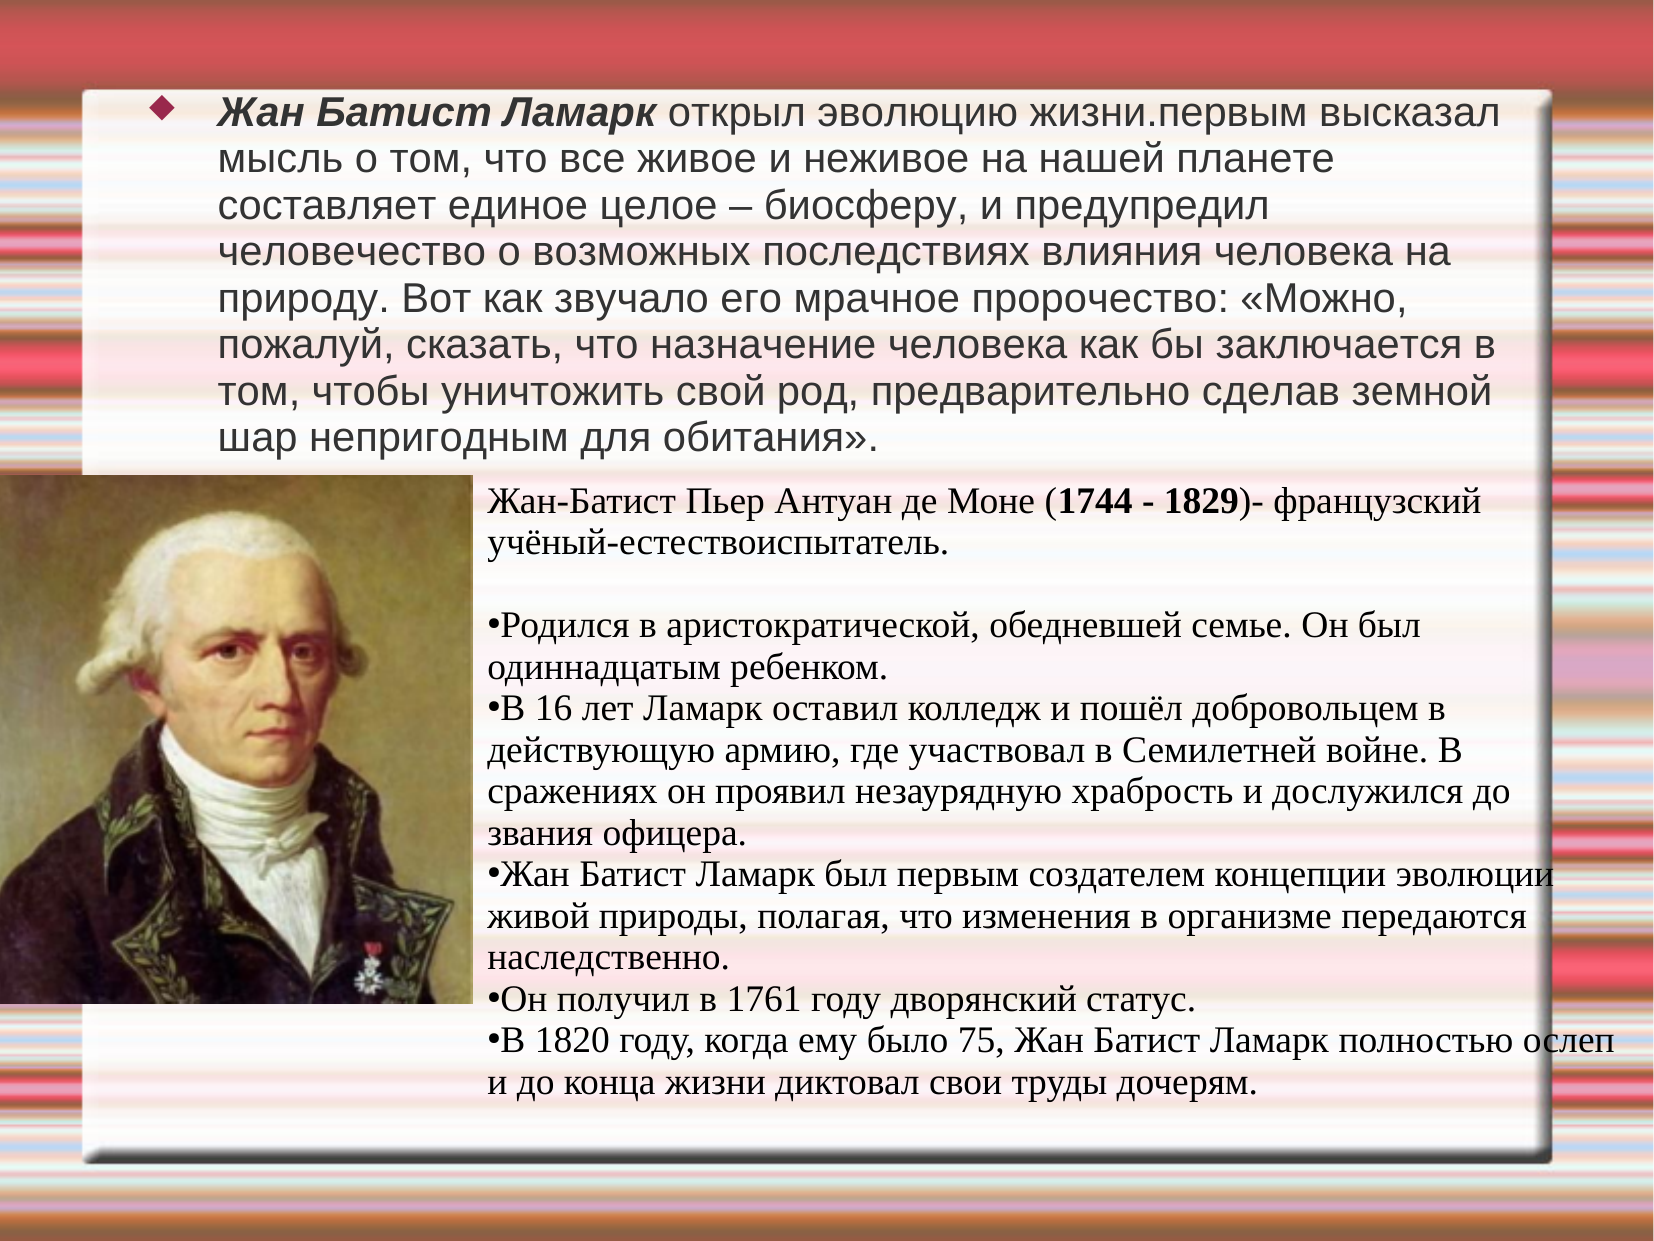

# Жан Батист Ламарк открыл эволюцию жизни.первым высказал мысль о том, что все живое и неживое на нашей планете составляет единое целое – биосферу, и предупредил человечество о возможных последствиях влияния человека на природу. Вот как звучало его мрачное пророчество: «Можно, пожалуй, сказать, что назначение человека как бы заключается в том, чтобы уничтожить свой род, предварительно сделав земной шар непригодным для обитания».
Жан-Батист Пьер Антуан де Моне (1744 - 1829)- французский учёный-естествоиспытатель.
Родился в аристократической, обедневшей семье. Он был одиннадцатым ребенком.
В 16 лет Ламарк оставил колледж и пошёл добровольцем в действующую армию, где участвовал в Семилетней войне. В сражениях он проявил незаурядную храбрость и дослужился до звания офицера.
Жан Батист Ламарк был первым создателем концепции эволюции живой природы, полагая, что изменения в организме передаются наследственно.
Он получил в 1761 году дворянский статус.
В 1820 году, когда ему было 75, Жан Батист Ламарк полностью ослеп и до конца жизни диктовал свои труды дочерям.